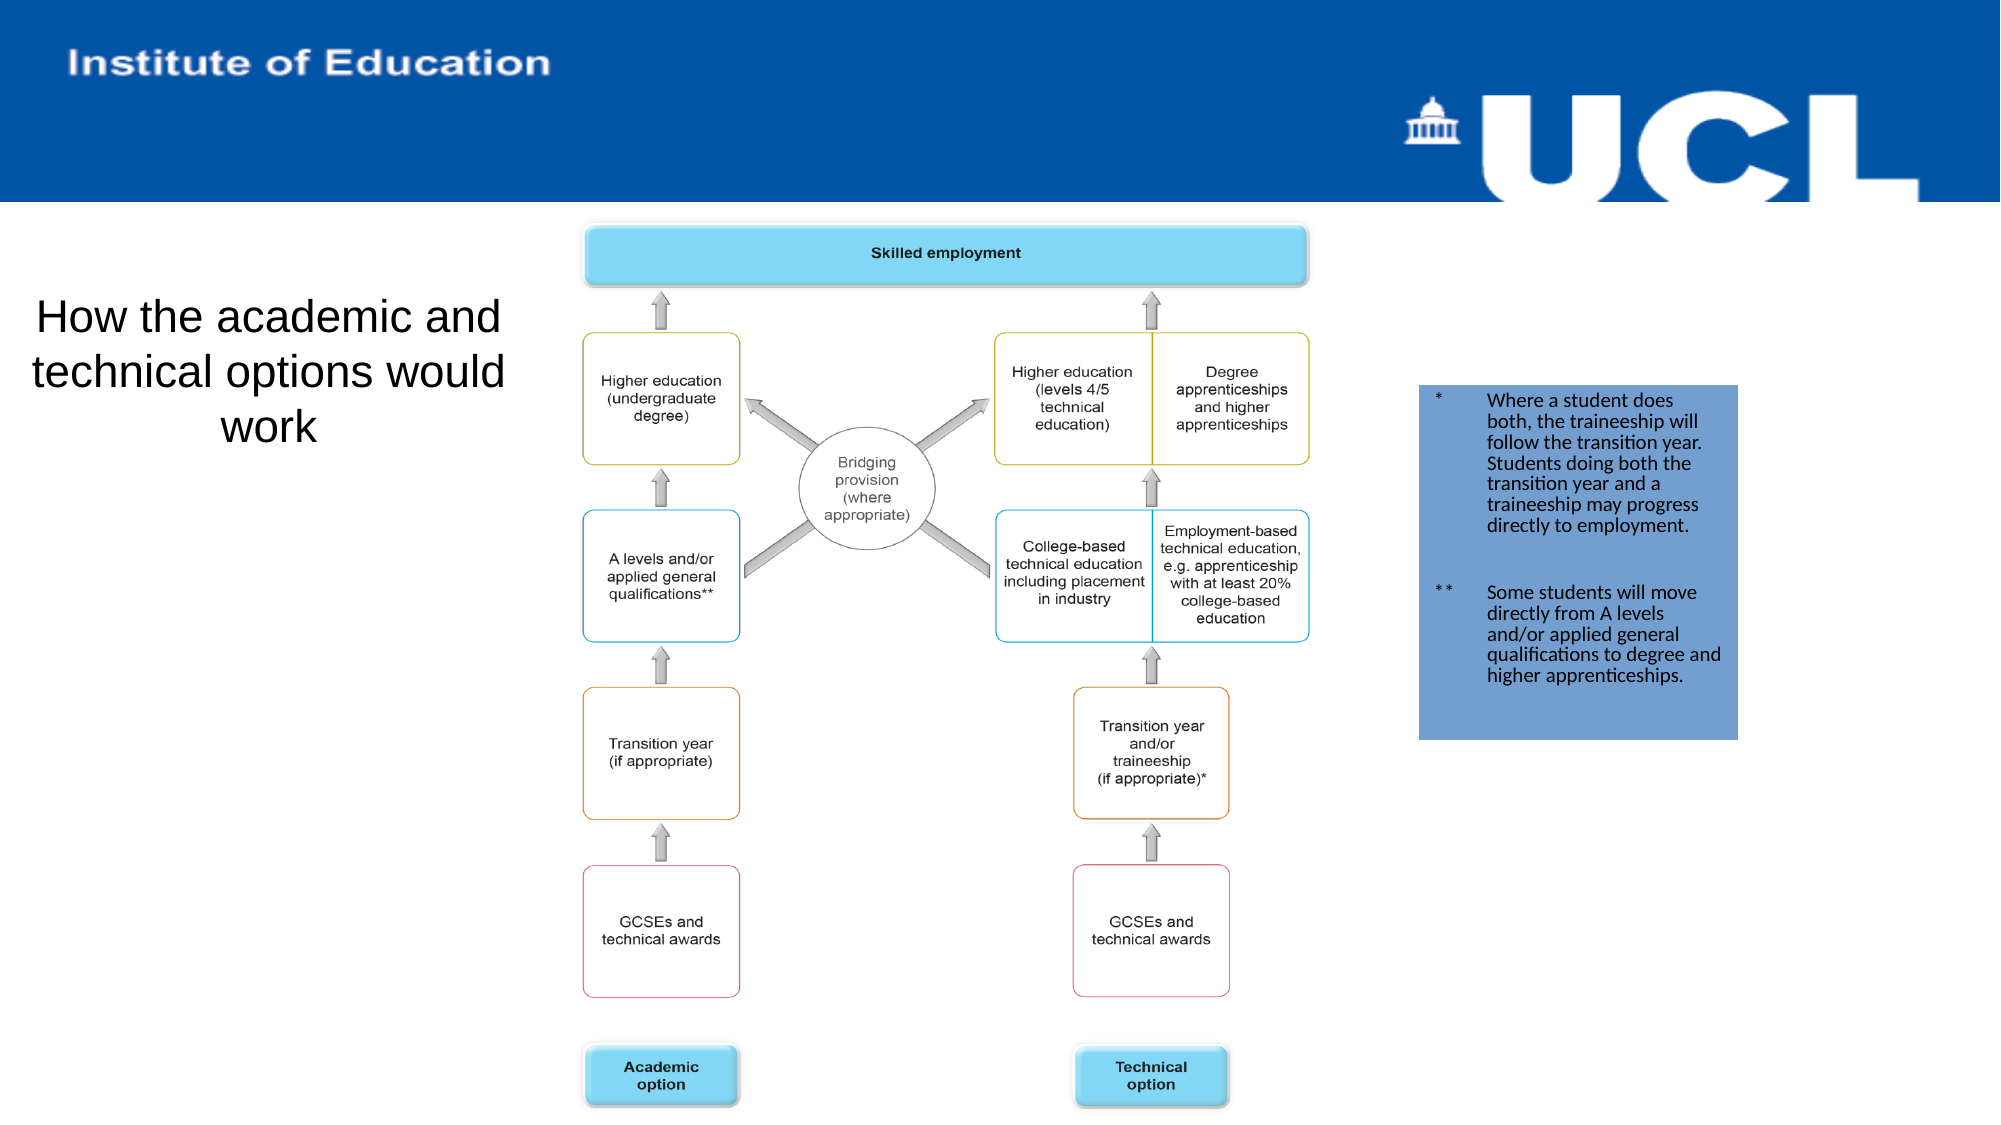

# How the academic and technical options would work
| \* | Where a student does both, the traineeship will follow the transition year. Students doing both the transition year and a traineeship may progress directly to employment. |
| --- | --- |
| \*\* | Some students will move directly from A levels and/or applied general qualifications to degree and higher apprenticeships. |